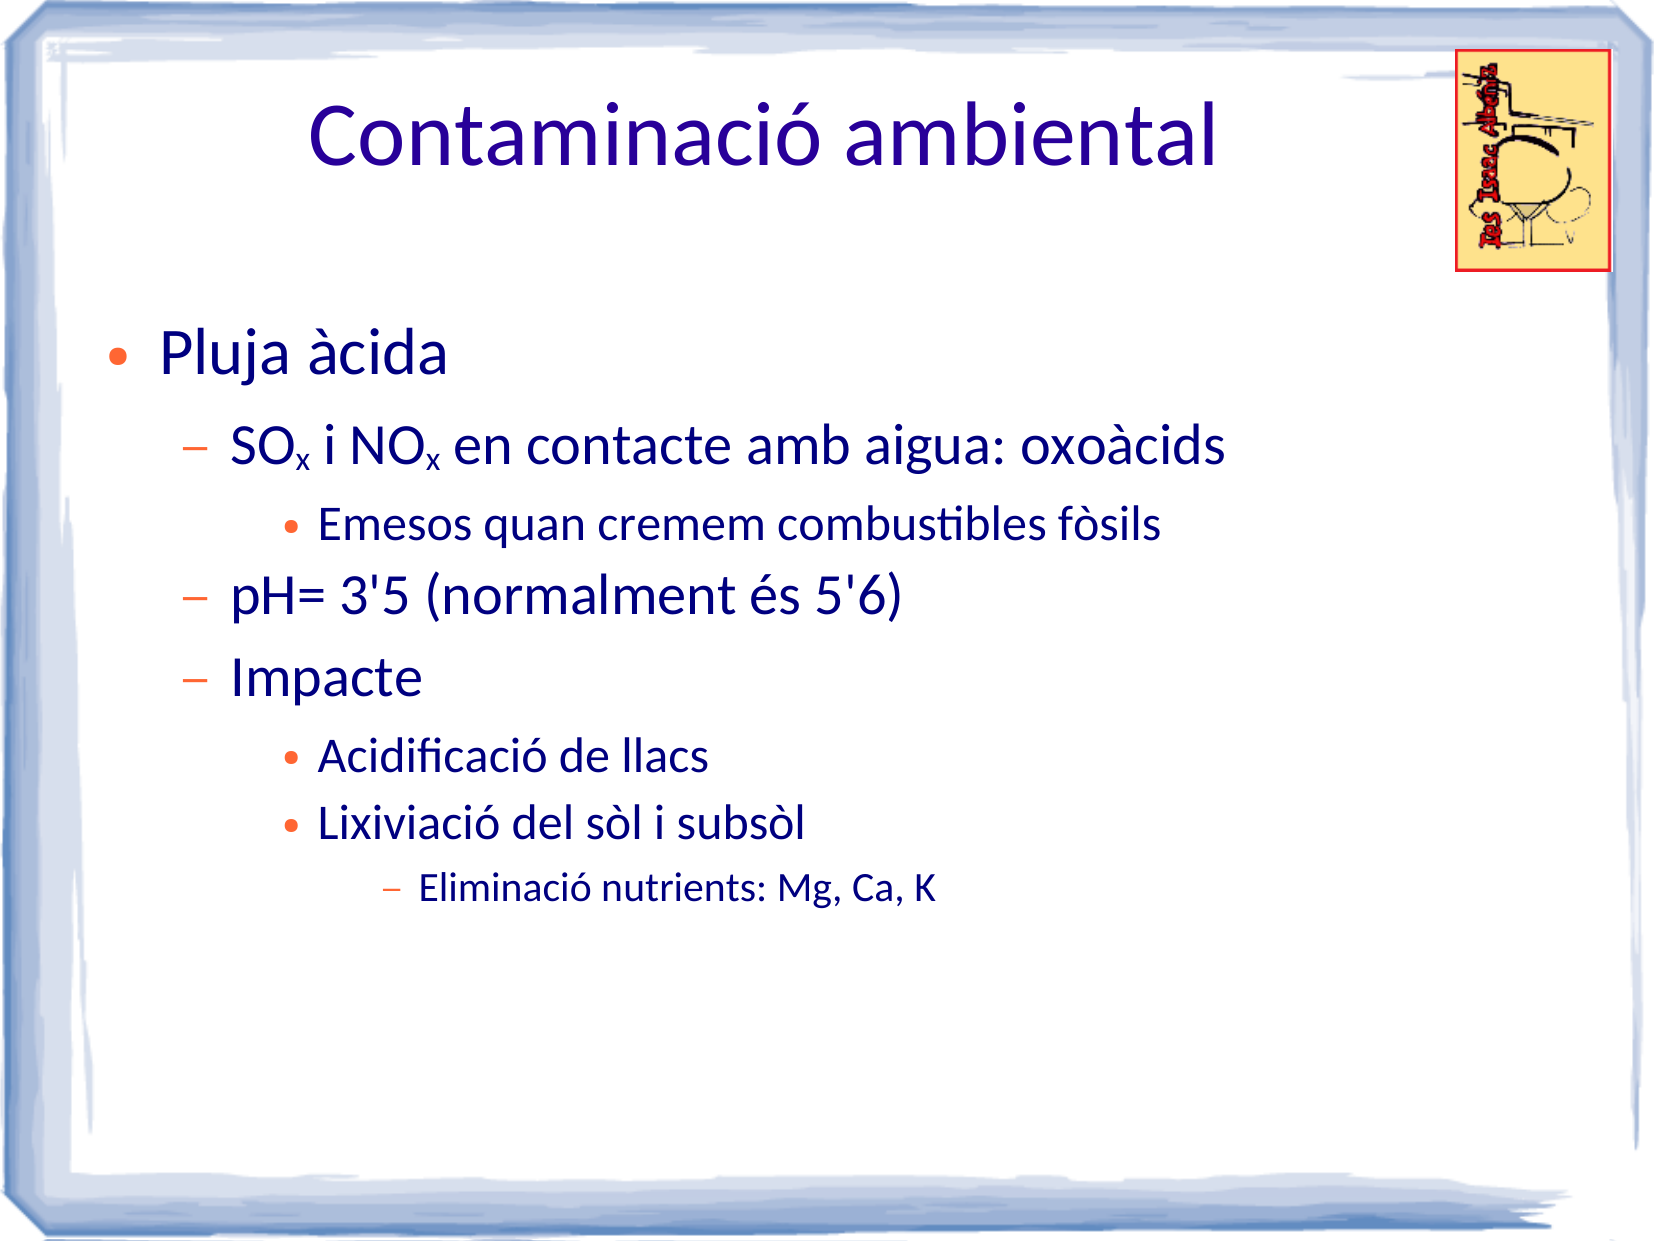

# Contaminació ambiental
Pluja àcida
SOx i NOx en contacte amb aigua: oxoàcids
Emesos quan cremem combustibles fòsils
pH= 3'5 (normalment és 5'6)
Impacte
Acidificació de llacs
Lixiviació del sòl i subsòl
Eliminació nutrients: Mg, Ca, K